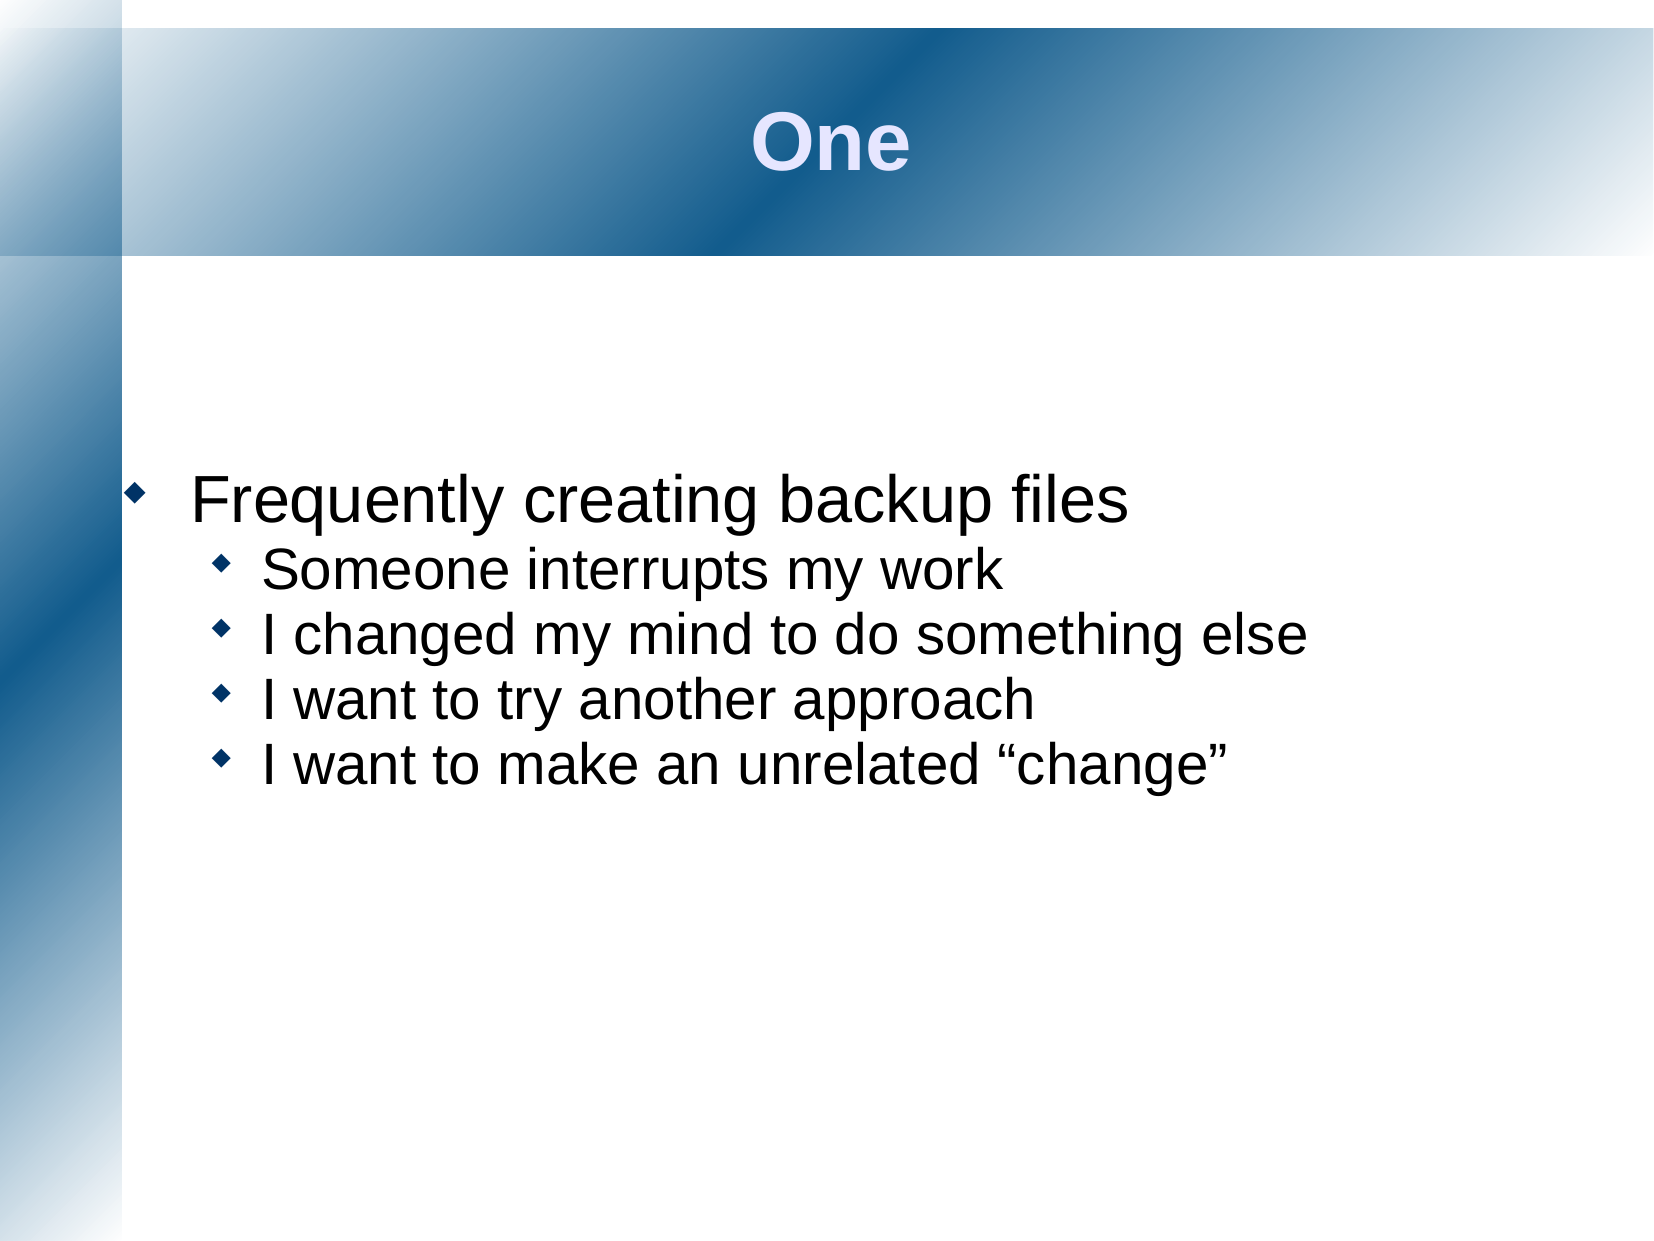

# One
Frequently creating backup files
Someone interrupts my work
I changed my mind to do something else
I want to try another approach
I want to make an unrelated “change”